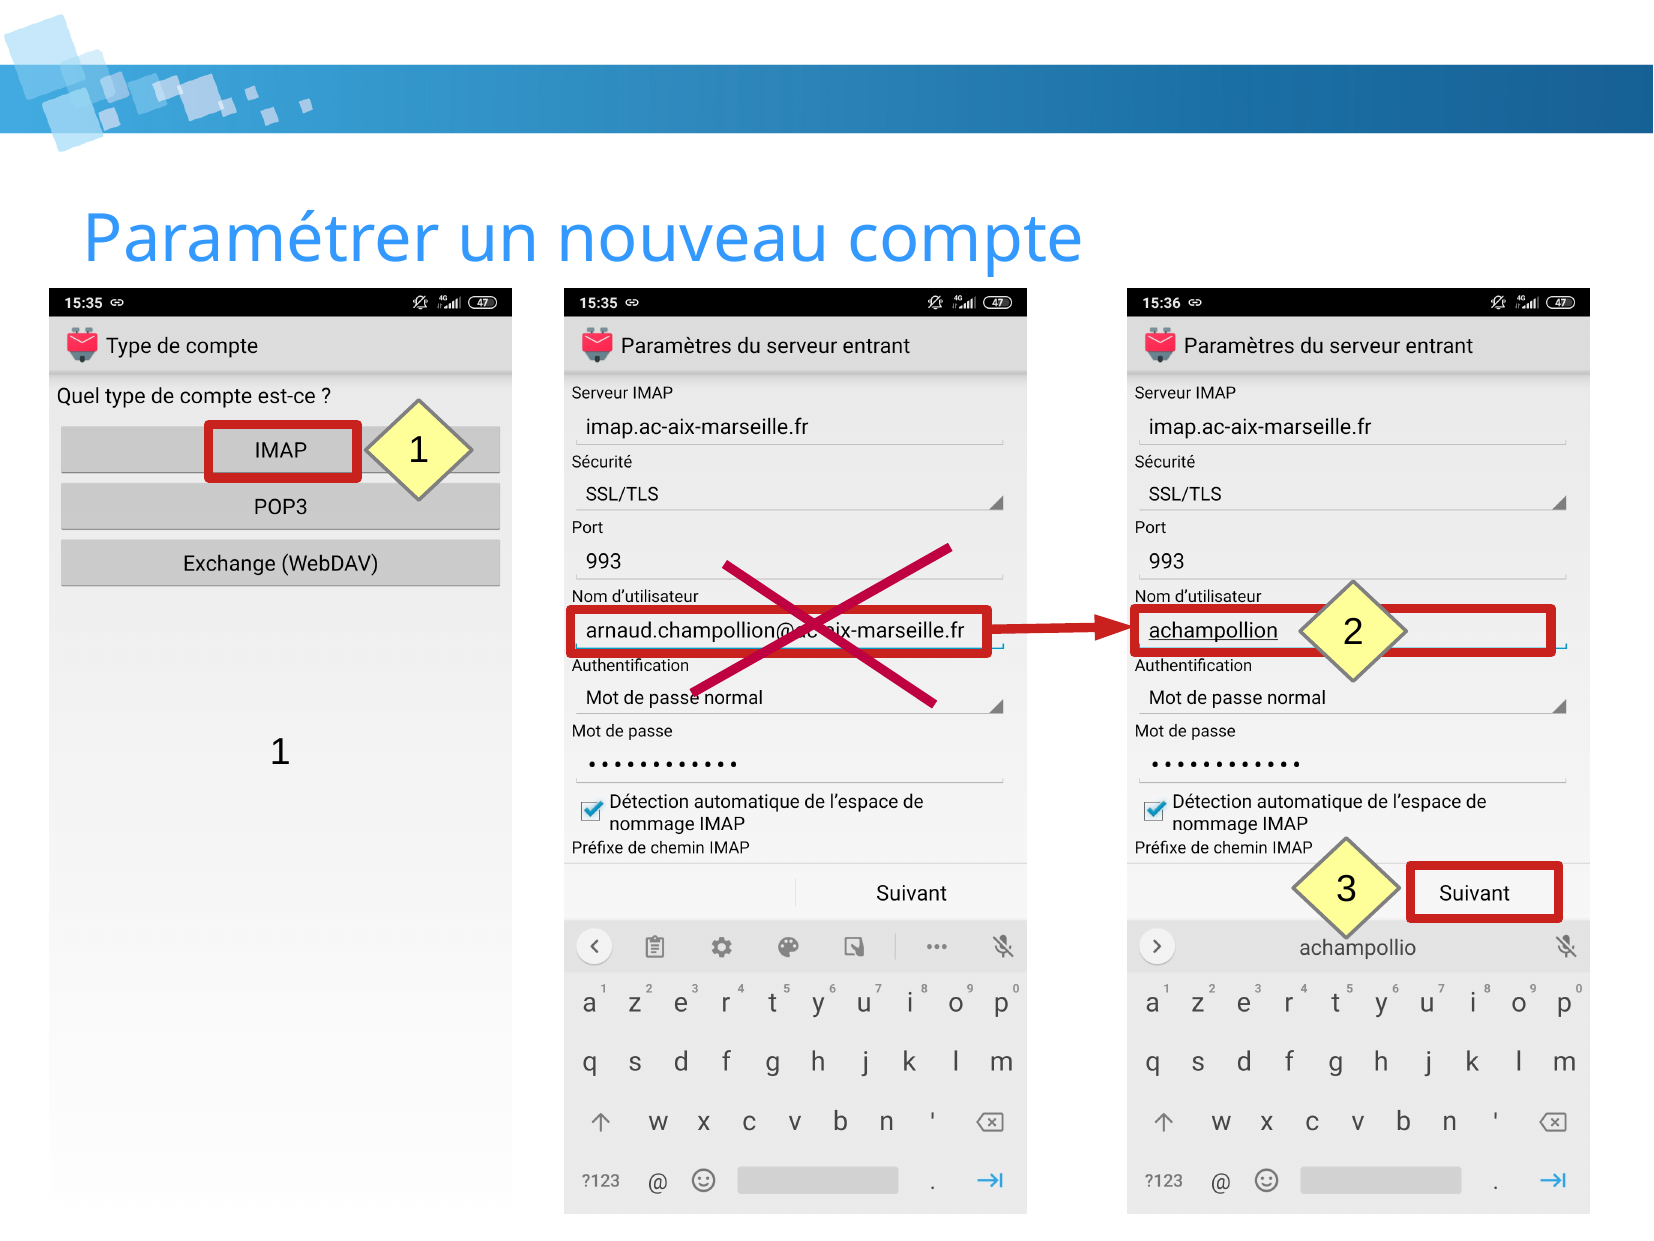

# Paramétrer un nouveau compte
1
1
2
3